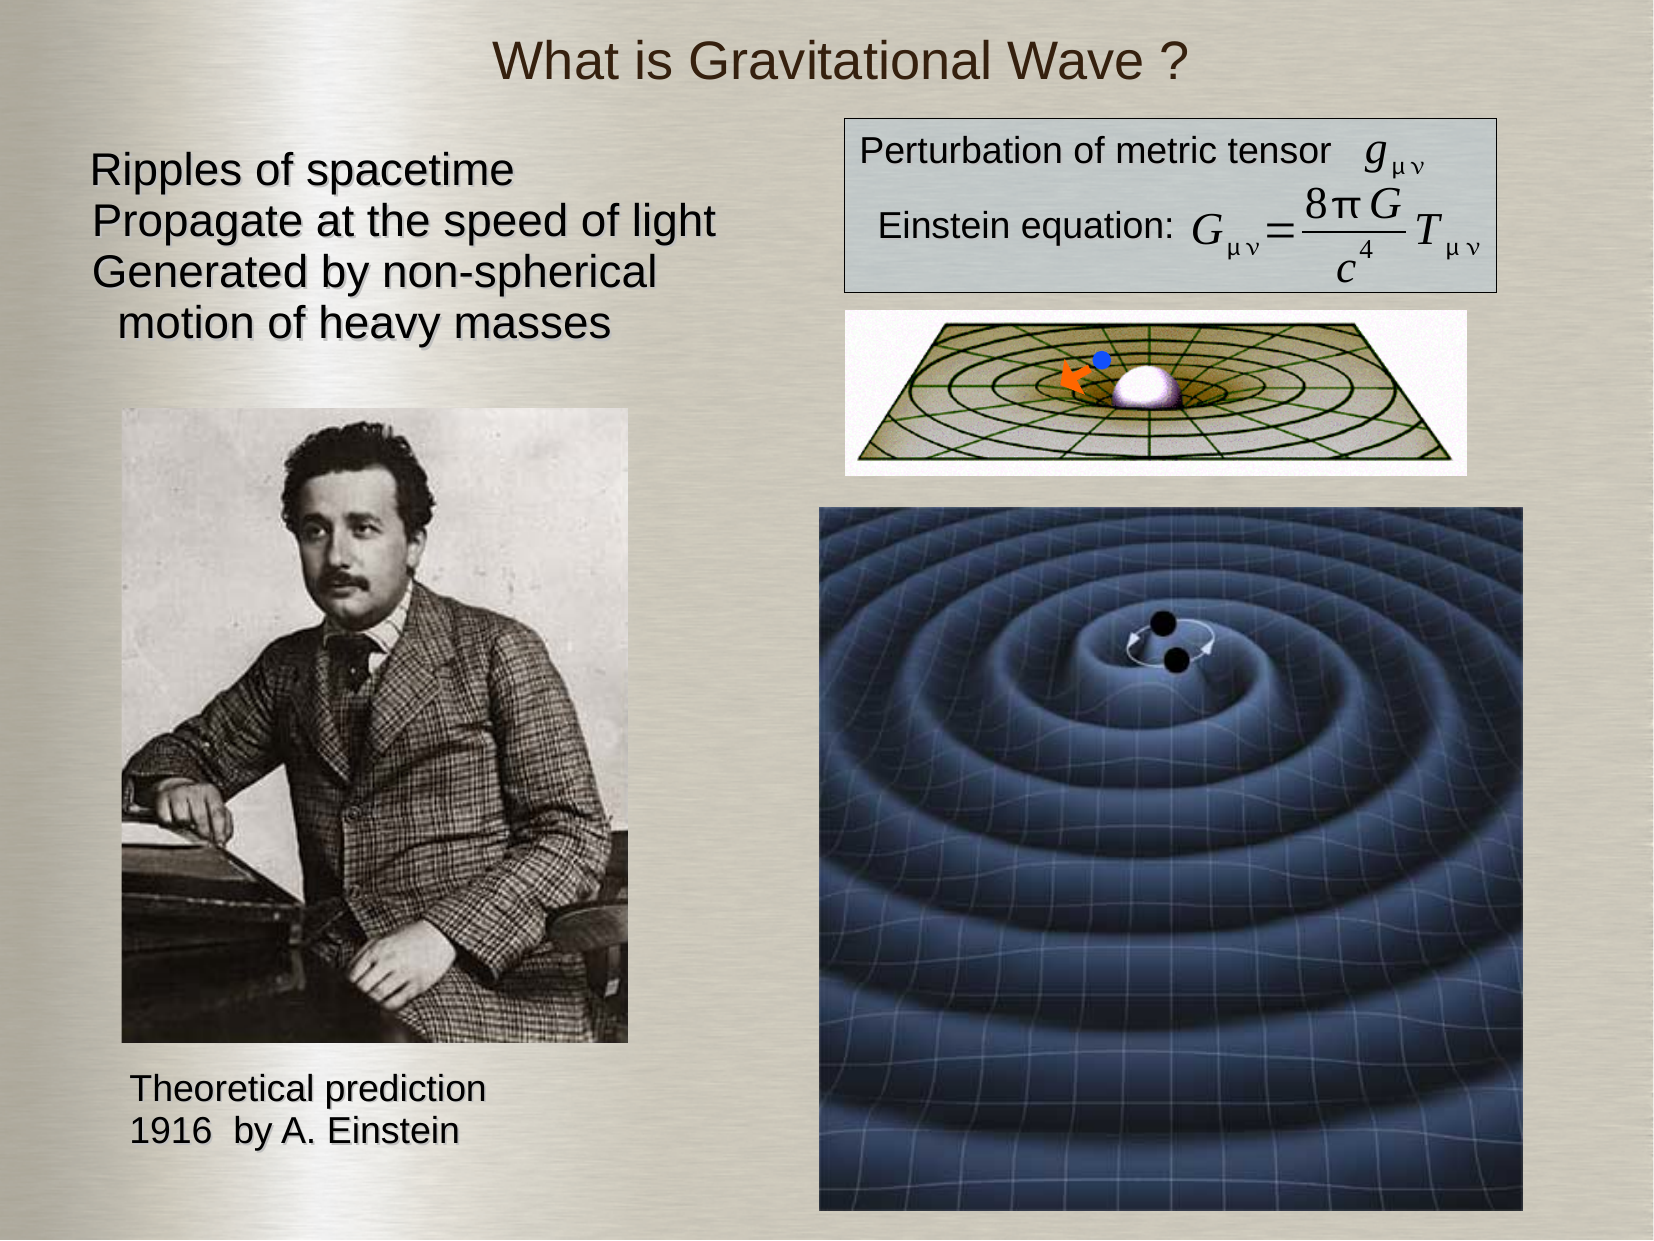

What is Gravitational Wave ?
Perturbation of metric tensor
 Ripples of spacetime
 Propagate at the speed of light
 Generated by non-spherical
 motion of heavy masses
Einstein equation:
Theoretical prediction
1916 by A. Einstein